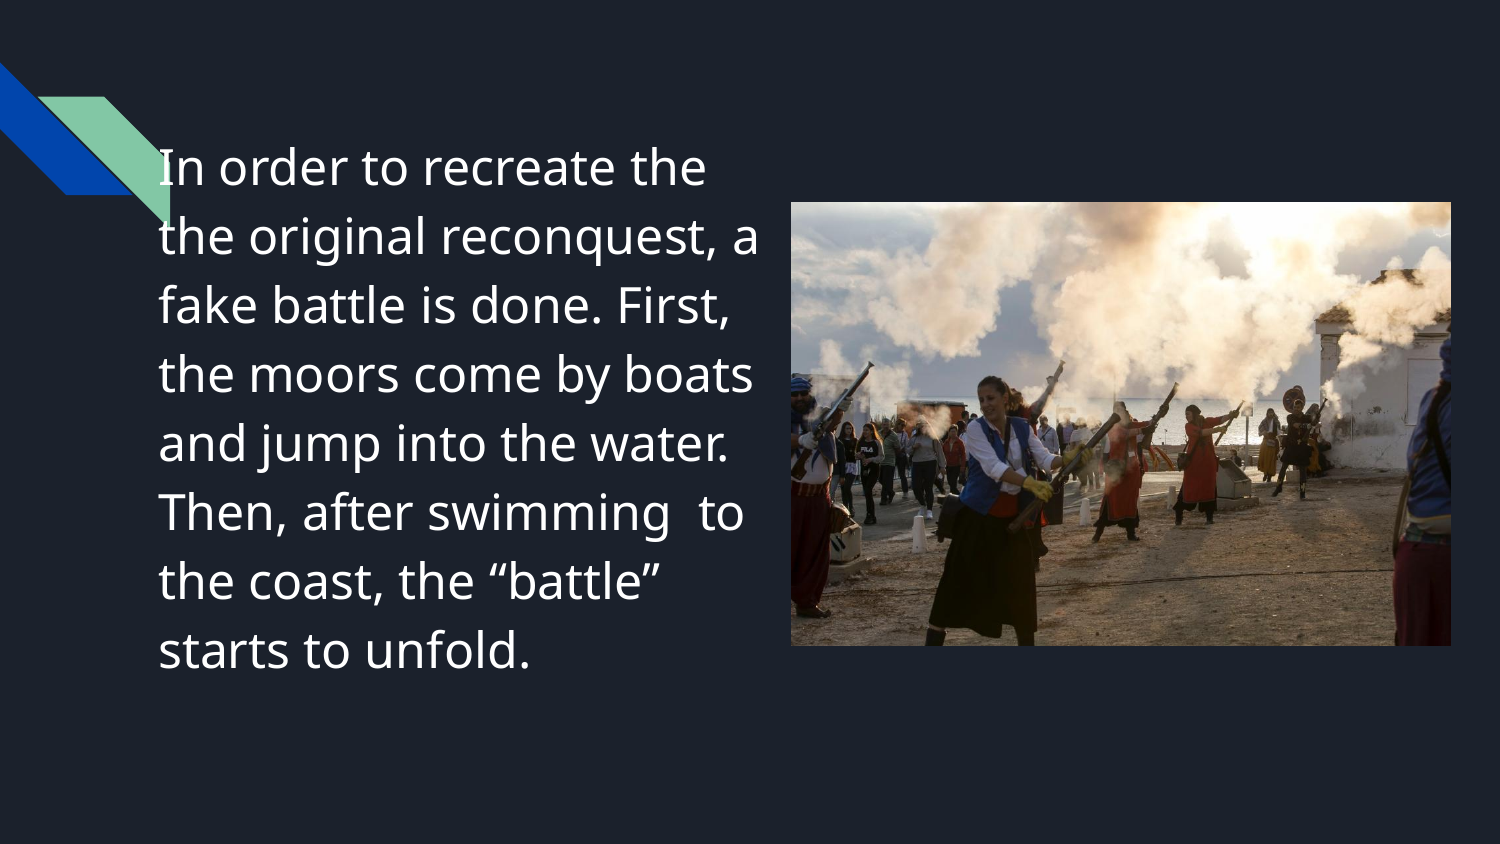

# In order to recreate the the original reconquest, a fake battle is done. First, the moors come by boats and jump into the water. Then, after swimming to the coast, the “battle” starts to unfold.